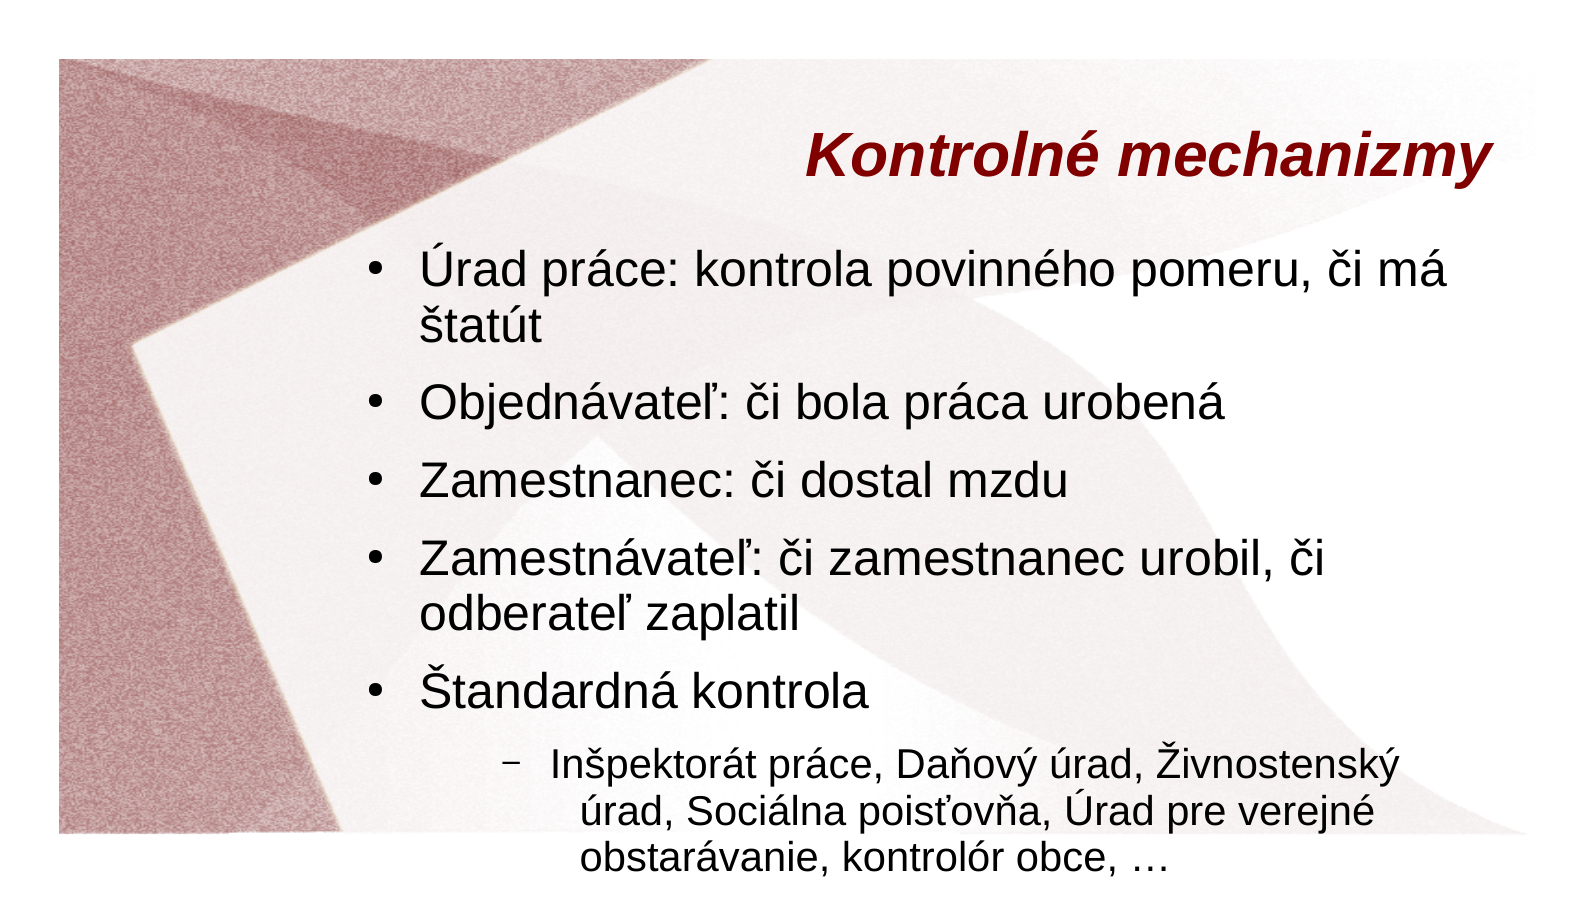

# Kontrolné mechanizmy
Úrad práce: kontrola povinného pomeru, či má štatút
Objednávateľ: či bola práca urobená
Zamestnanec: či dostal mzdu
Zamestnávateľ: či zamestnanec urobil, či odberateľ zaplatil
Štandardná kontrola
Inšpektorát práce, Daňový úrad, Živnostenský úrad, Sociálna poisťovňa, Úrad pre verejné obstarávanie, kontrolór obce, …